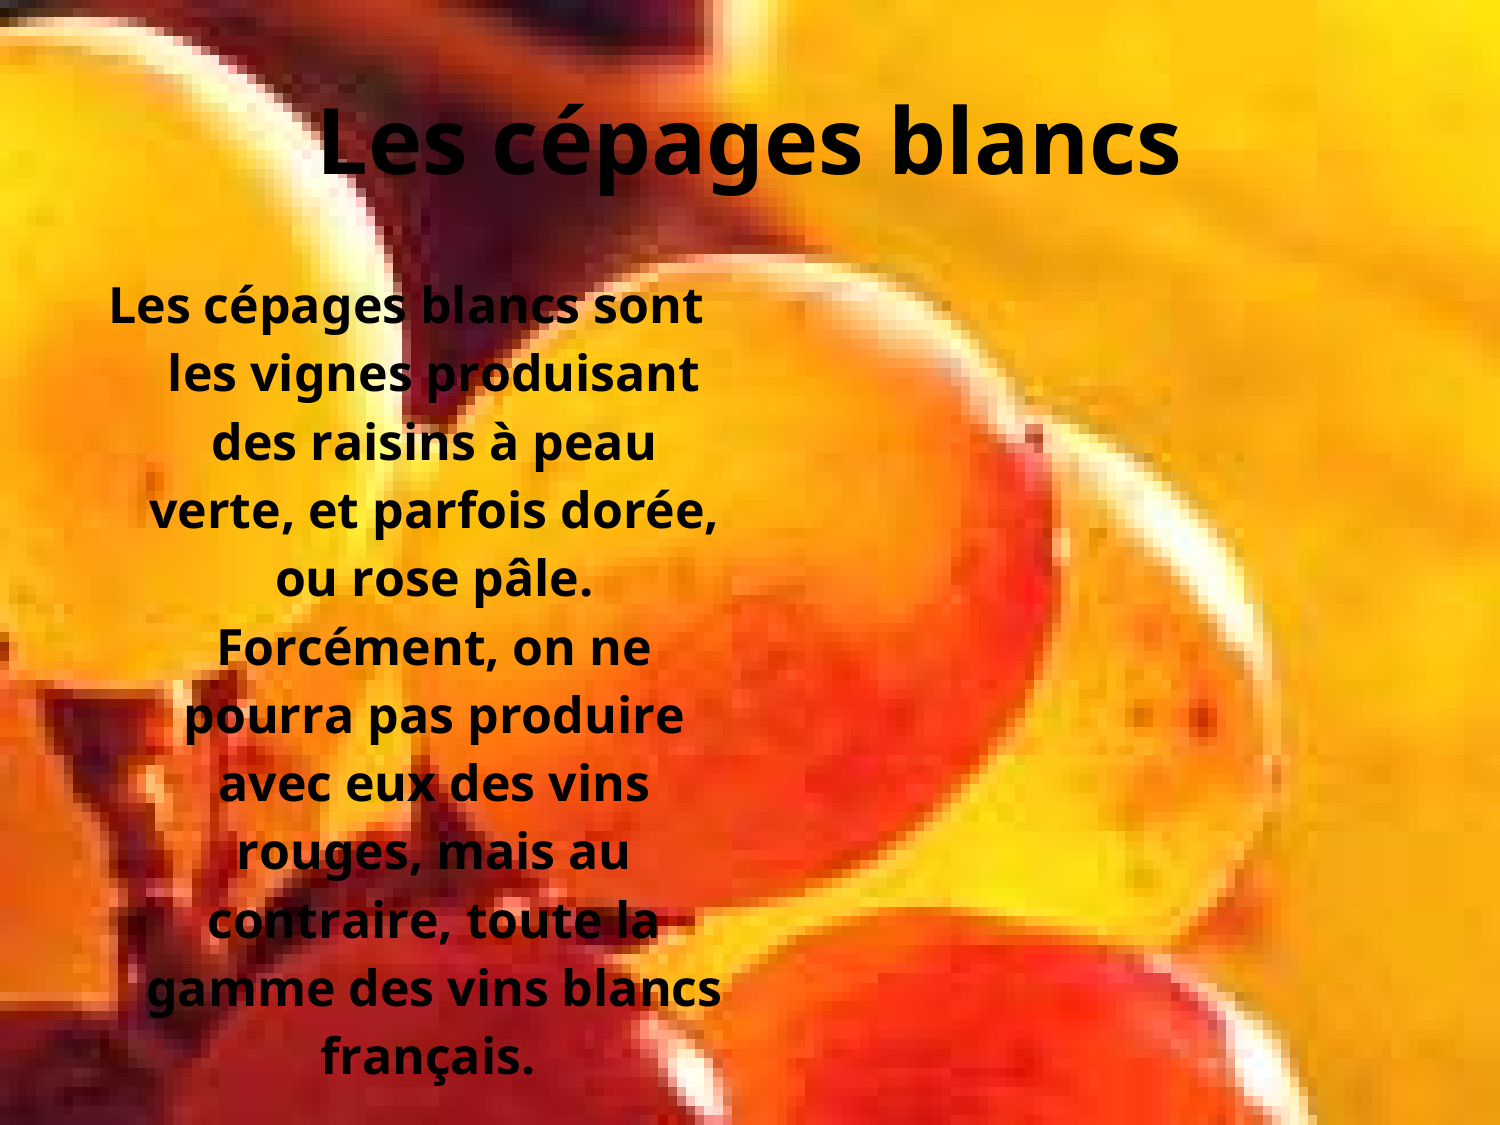

# Les cépages blancs
Les cépages blancs sont les vignes produisant des raisins à peau verte, et parfois dorée, ou rose pâle. Forcément, on ne pourra pas produire avec eux des vins rouges, mais au contraire, toute la gamme des vins blancs français.